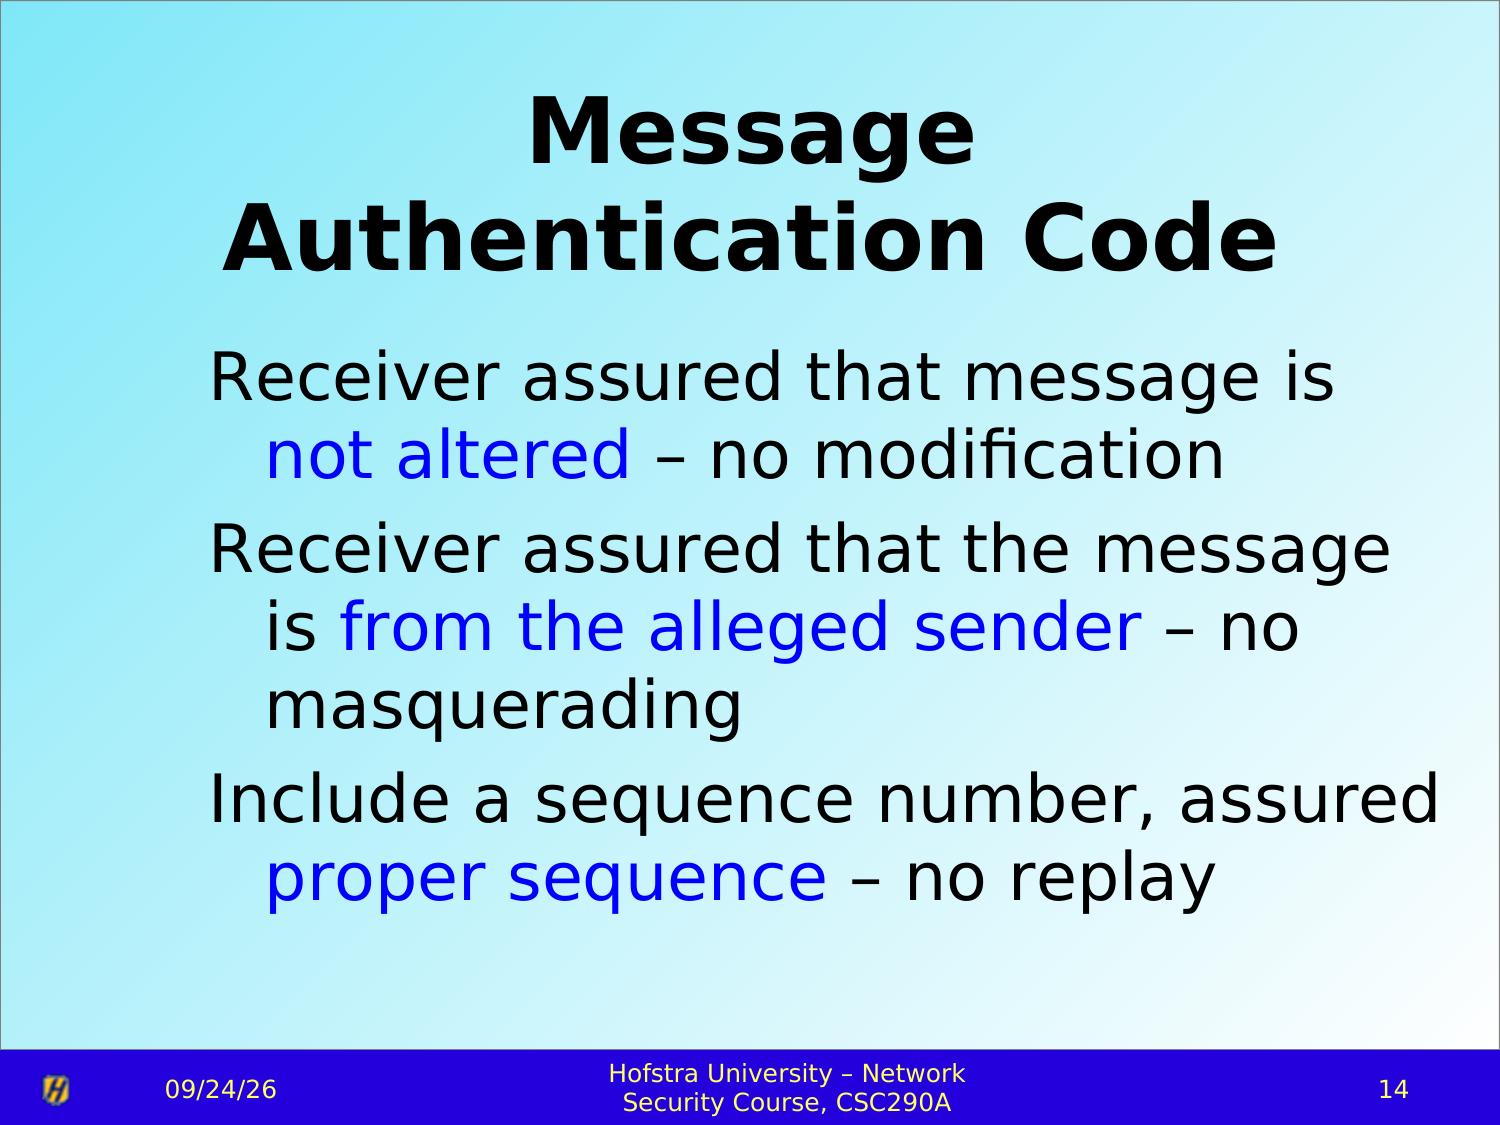

# Message Authentication Code
Receiver assured that message is not altered – no modification
Receiver assured that the message is from the alleged sender – no masquerading
Include a sequence number, assured proper sequence – no replay
14